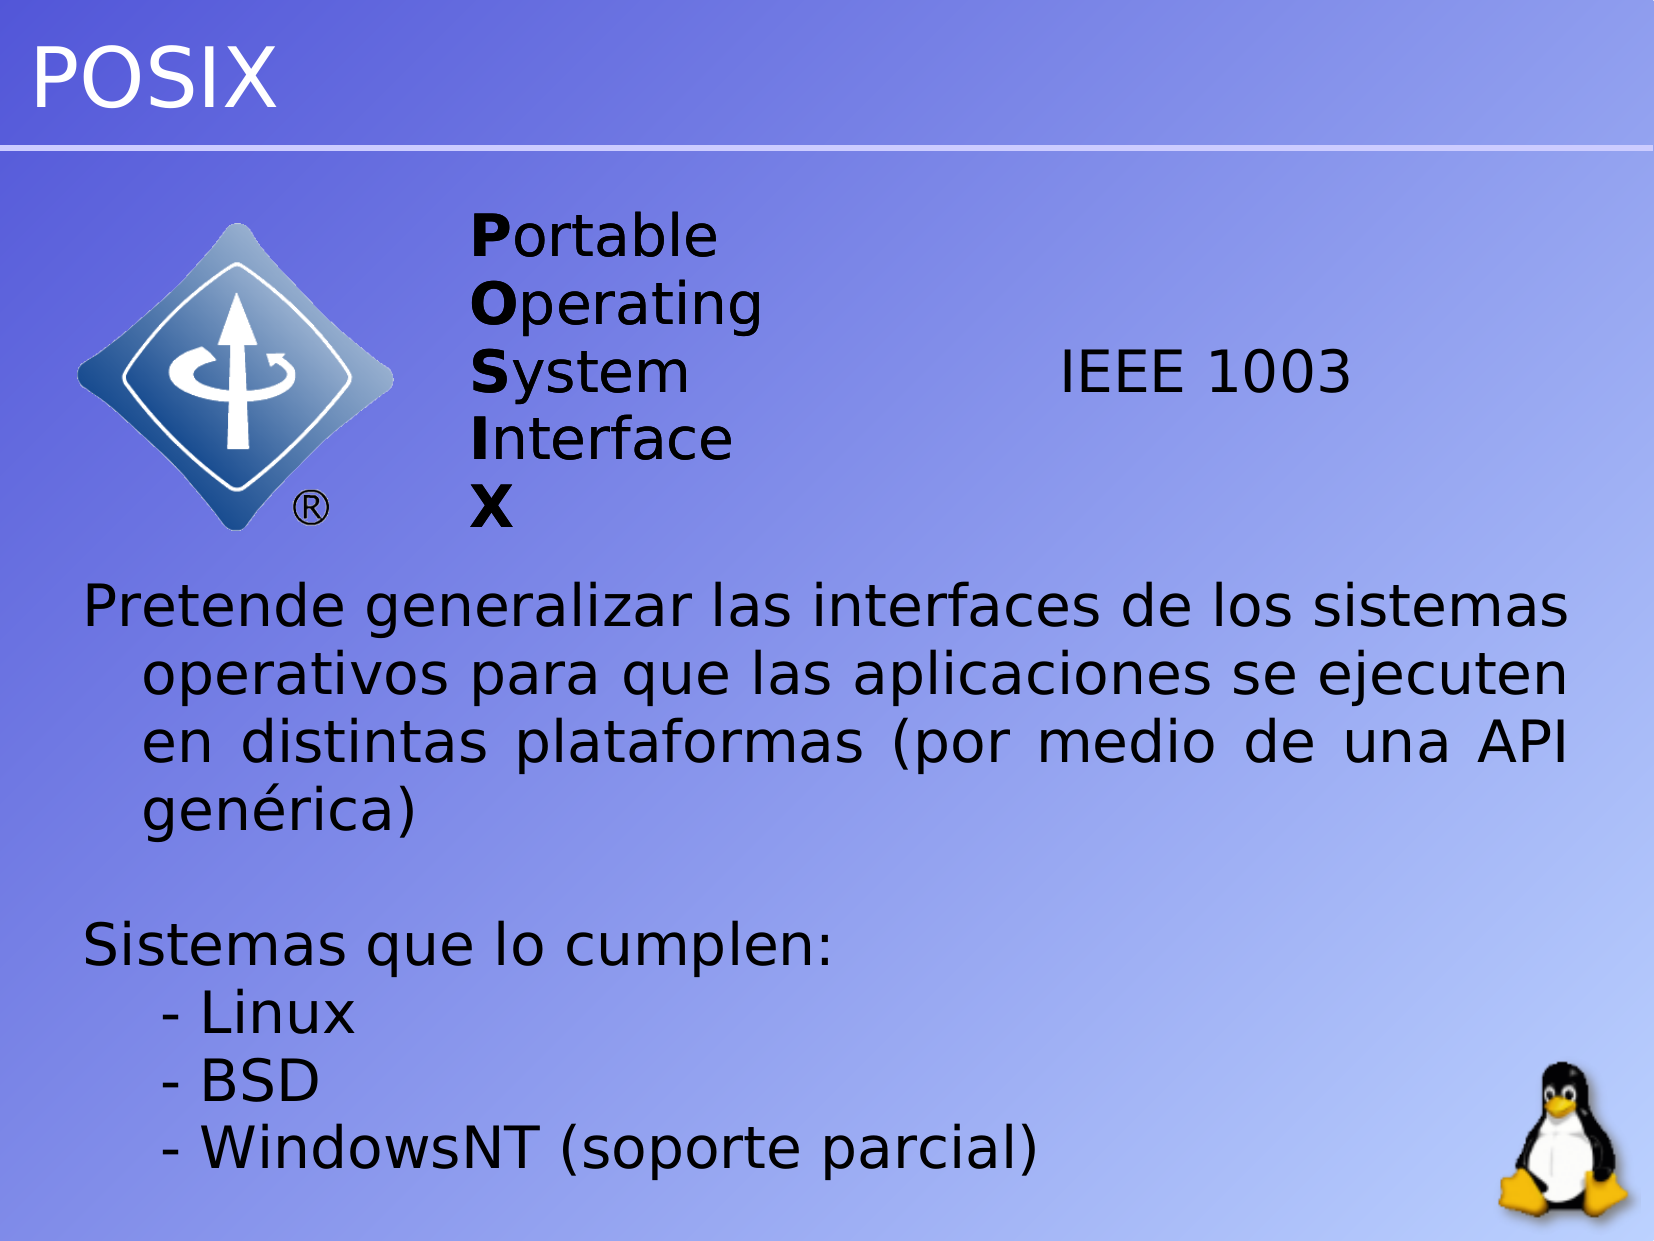

# POSIX
Portable
Operating
System
Interface
X
Portable
Operating
System
Interface
X
IEEE 1003
Pretende generalizar las interfaces de los sistemas operativos para que las aplicaciones se ejecuten en distintas plataformas (por medio de una API genérica)
Sistemas que lo cumplen:
 - Linux
 - BSD
 - WindowsNT (soporte parcial)